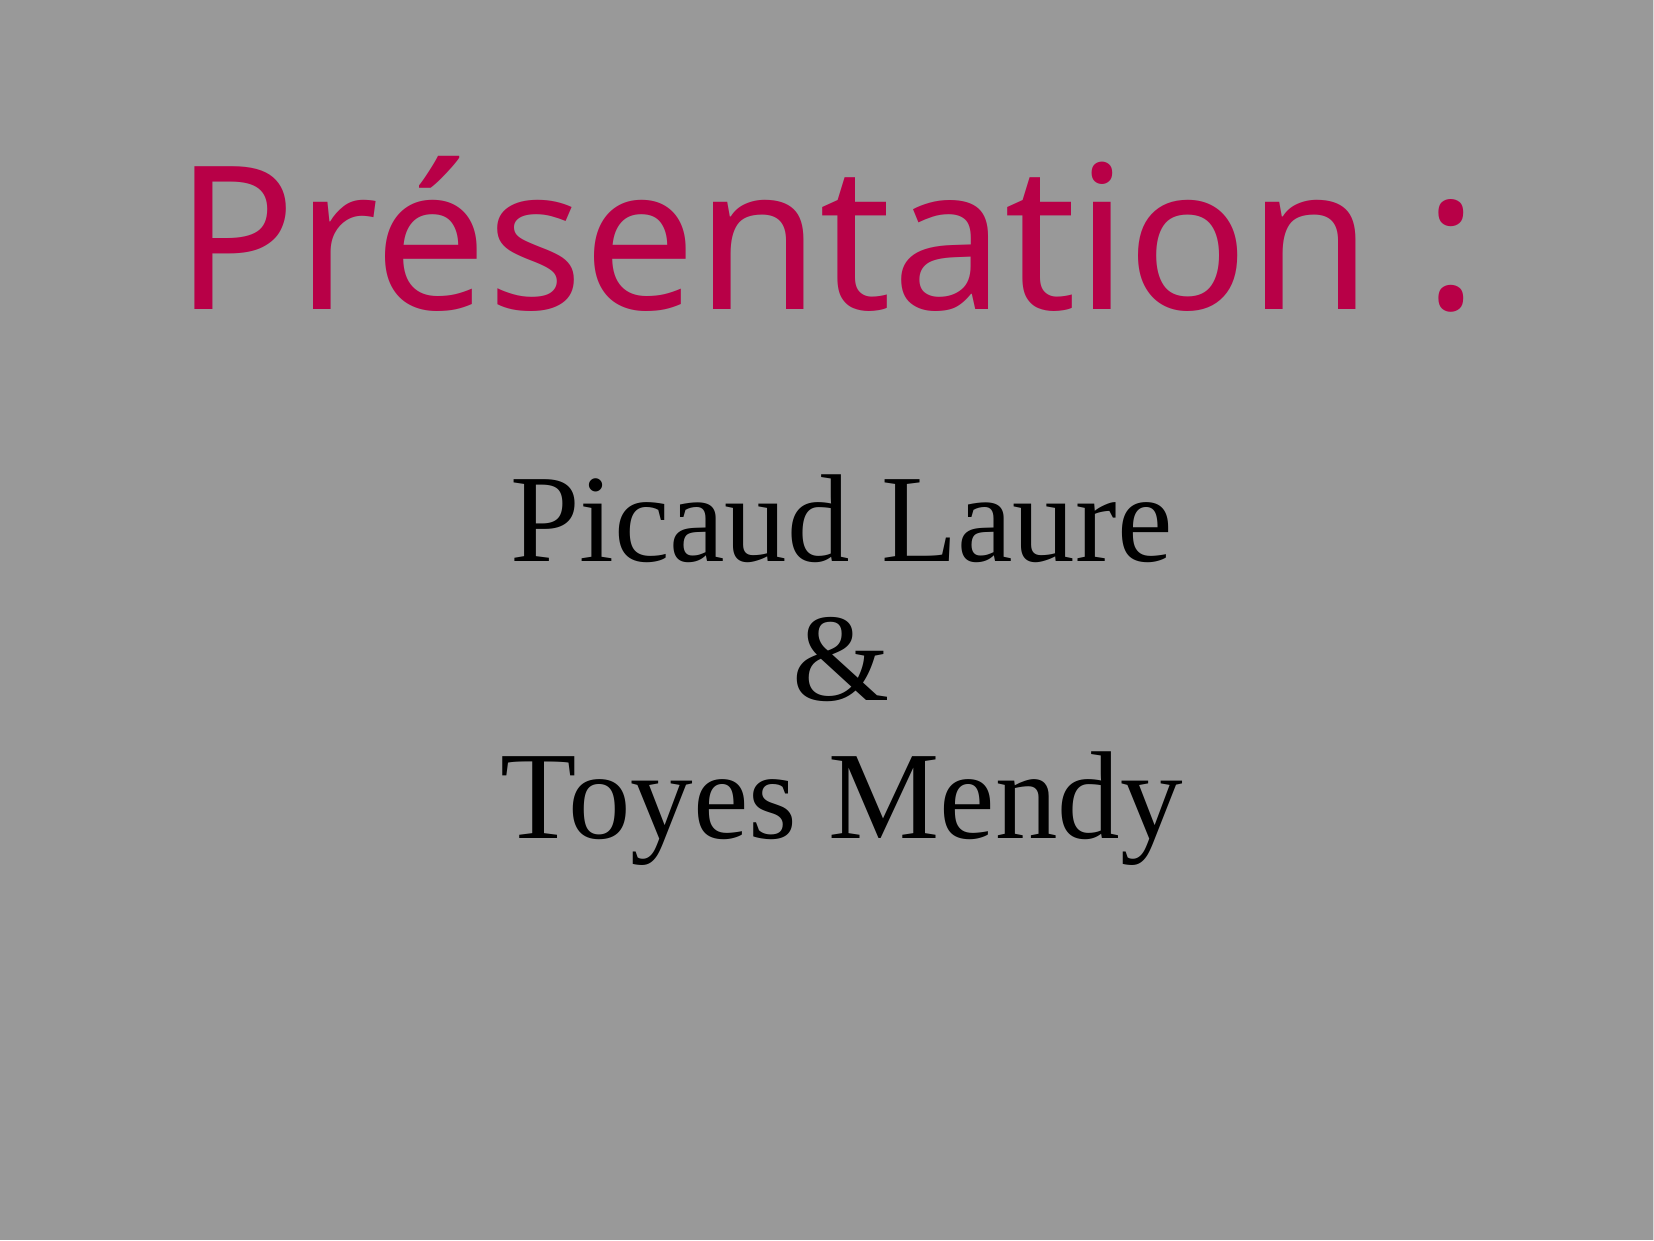

Présentation :
Picaud Laure
&
Toyes Mendy